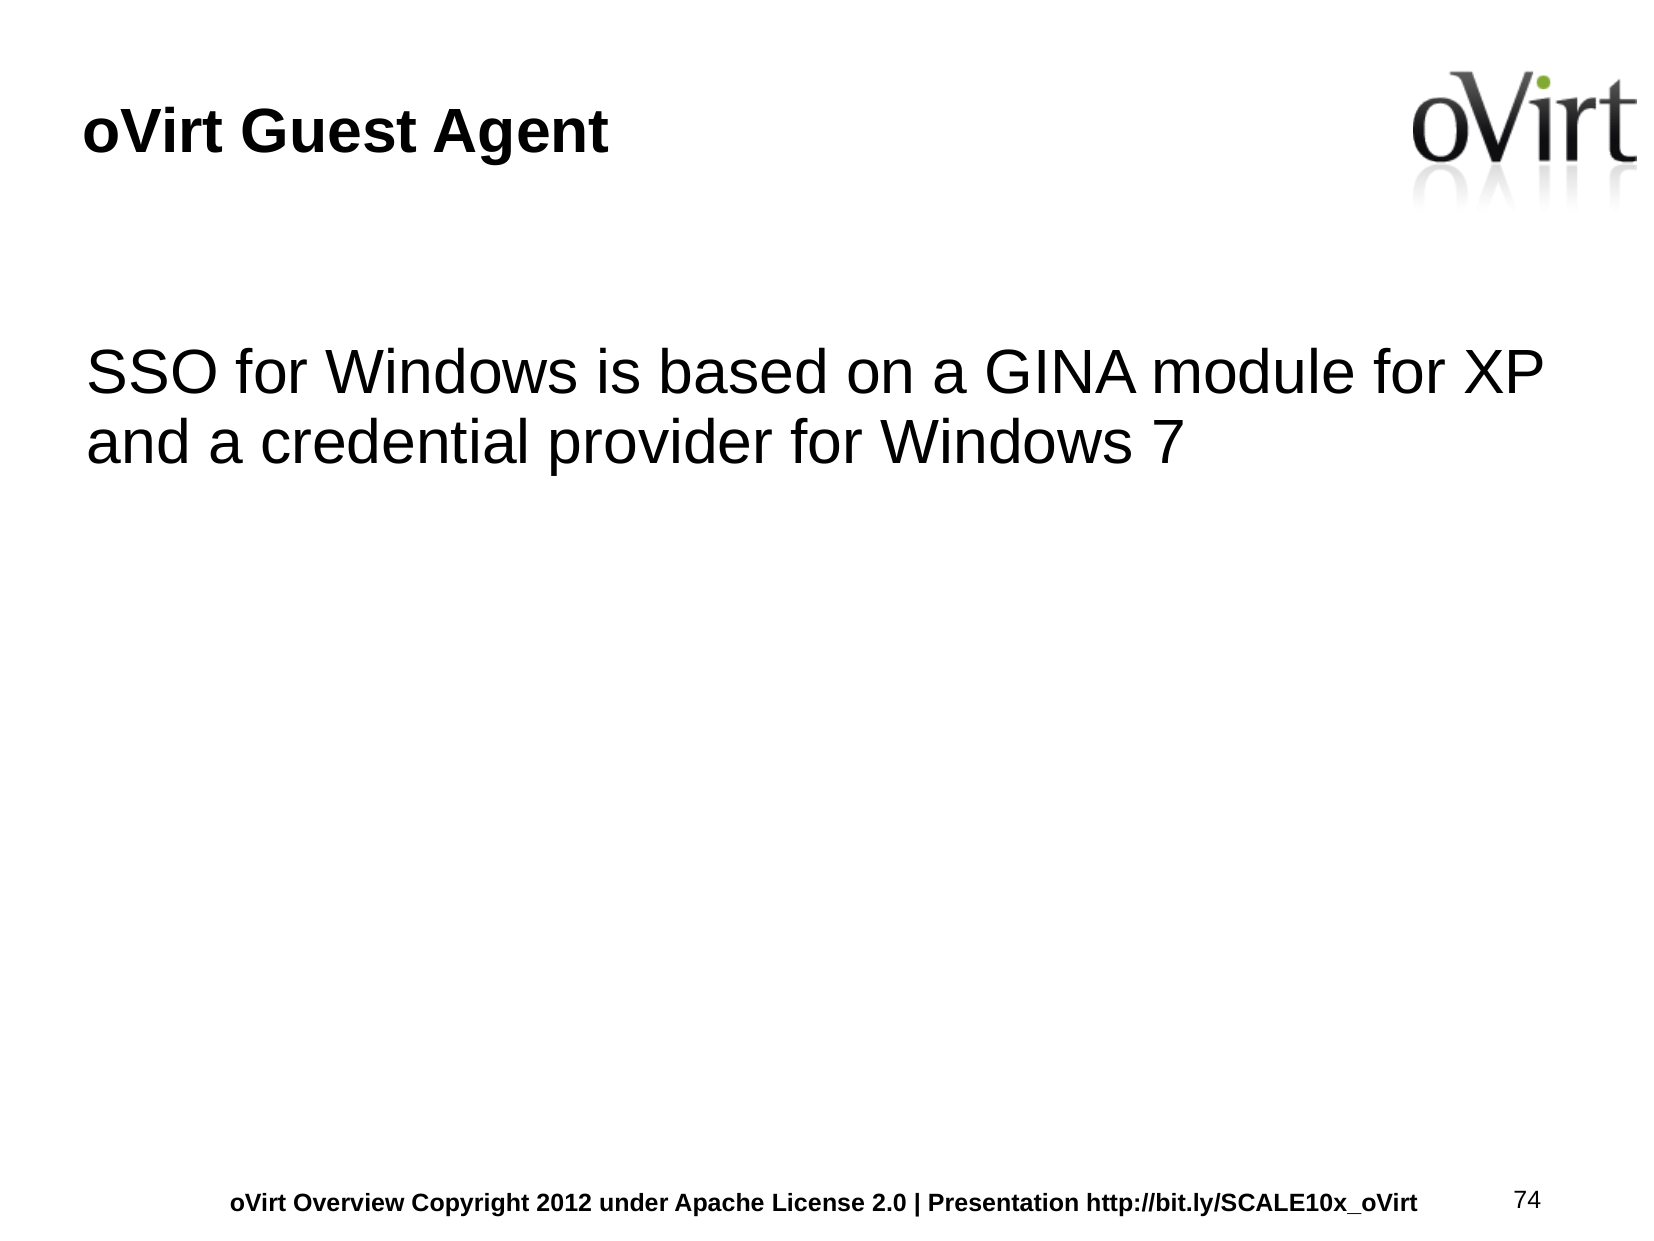

# oVirt Guest Agent
SSO for Windows is based on a GINA module for XP and a credential provider for Windows 7